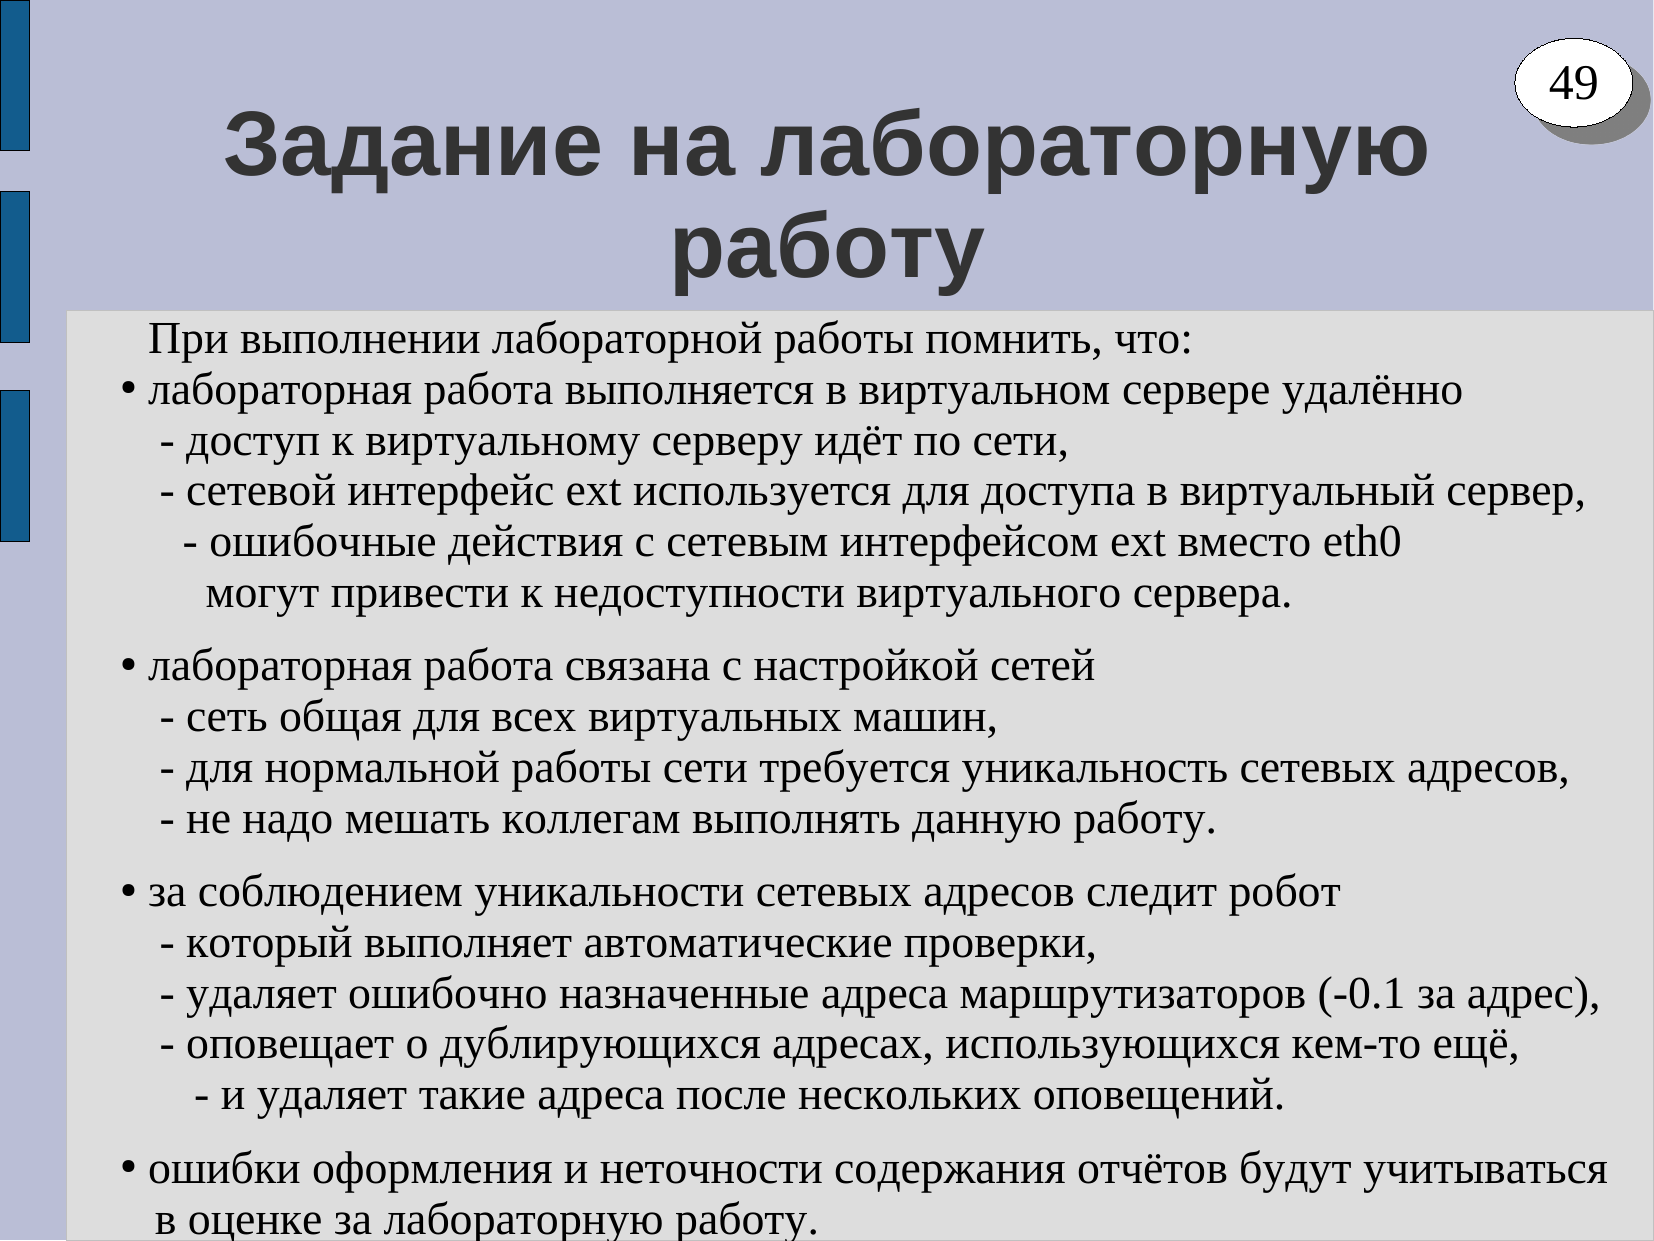

49
# Задание на лабораторную работу
 При выполнении лабораторной работы помнить, что:
 лабораторная работа выполняется в виртуальном сервере удалённо
 - доступ к виртуальному серверу идёт по сети,
 - сетевой интерфейс ext используется для доступа в виртуальный сервер,
 - ошибочные действия с сетевым интерфейсом ext вместо eth0
 могут привести к недоступности виртуального сервера.
 лабораторная работа связана с настройкой сетей
 - сеть общая для всех виртуальных машин,
 - для нормальной работы сети требуется уникальность сетевых адресов,
 - не надо мешать коллегам выполнять данную работу.
 за соблюдением уникальности сетевых адресов следит робот
 - который выполняет автоматические проверки,
 - удаляет ошибочно назначенные адреса маршрутизаторов (-0.1 за адрес),
 - оповещает о дублирующихся адресах, использующихся кем-то ещё,
 - и удаляет такие адреса после нескольких оповещений.
 ошибки оформления и неточности содержания отчётов будут учитываться
 в оценке за лабораторную работу.